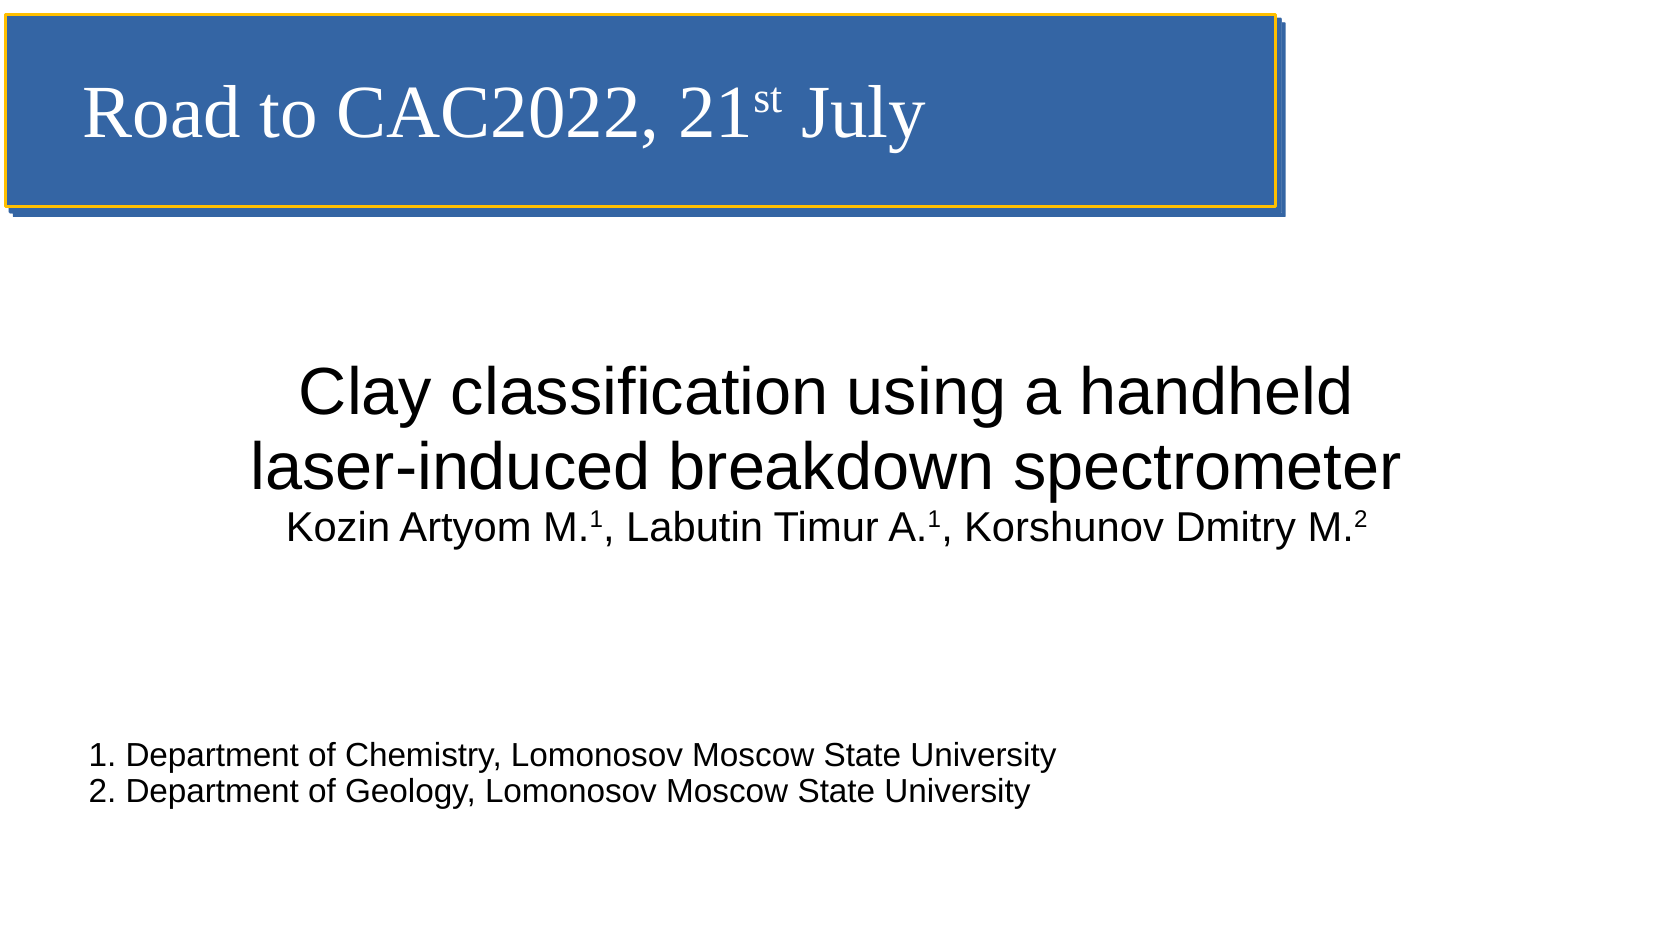

# Road to CAC2022, 21st July
Clay classification using a handheld
laser-induced breakdown spectrometer
Kozin Artyom M.1, Labutin Timur A.1, Korshunov Dmitry M.2
1. Department of Chemistry, Lomonosov Moscow State University
2. Department of Geology, Lomonosov Moscow State University